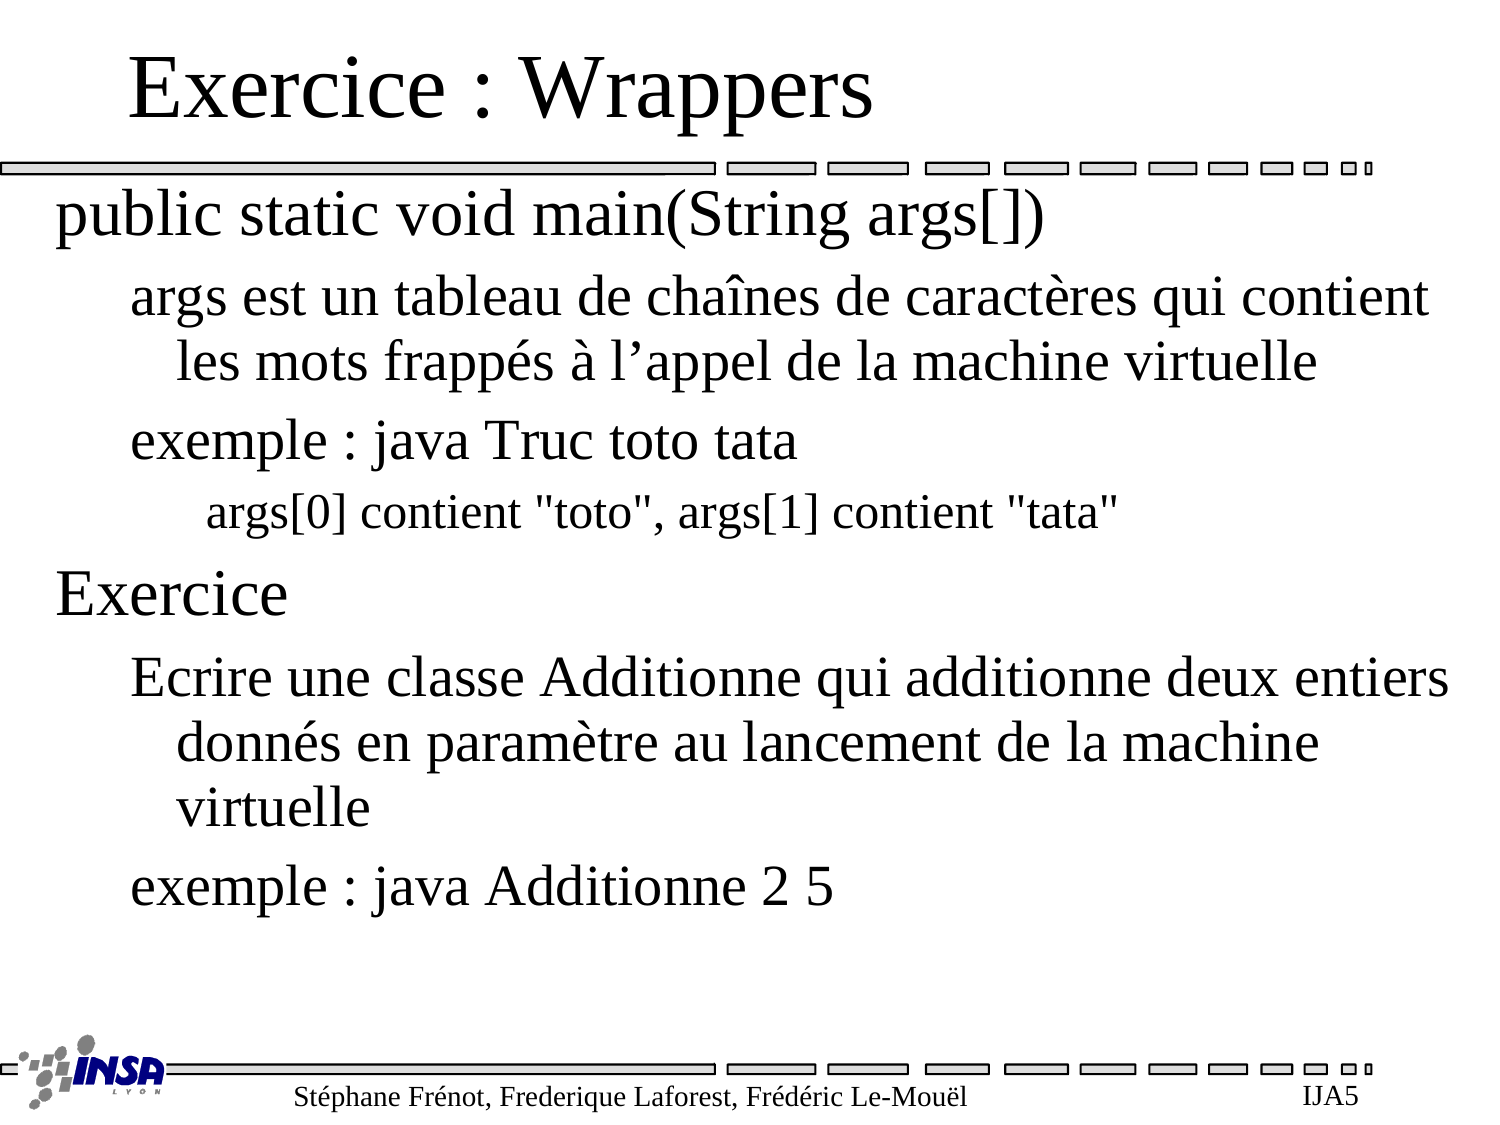

# Exercice : Wrappers
public static void main(String args[])
args est un tableau de chaînes de caractères qui contient les mots frappés à l’appel de la machine virtuelle
exemple : java Truc toto tata
args[0] contient "toto", args[1] contient "tata"
Exercice
Ecrire une classe Additionne qui additionne deux entiers donnés en paramètre au lancement de la machine virtuelle
exemple : java Additionne 2 5